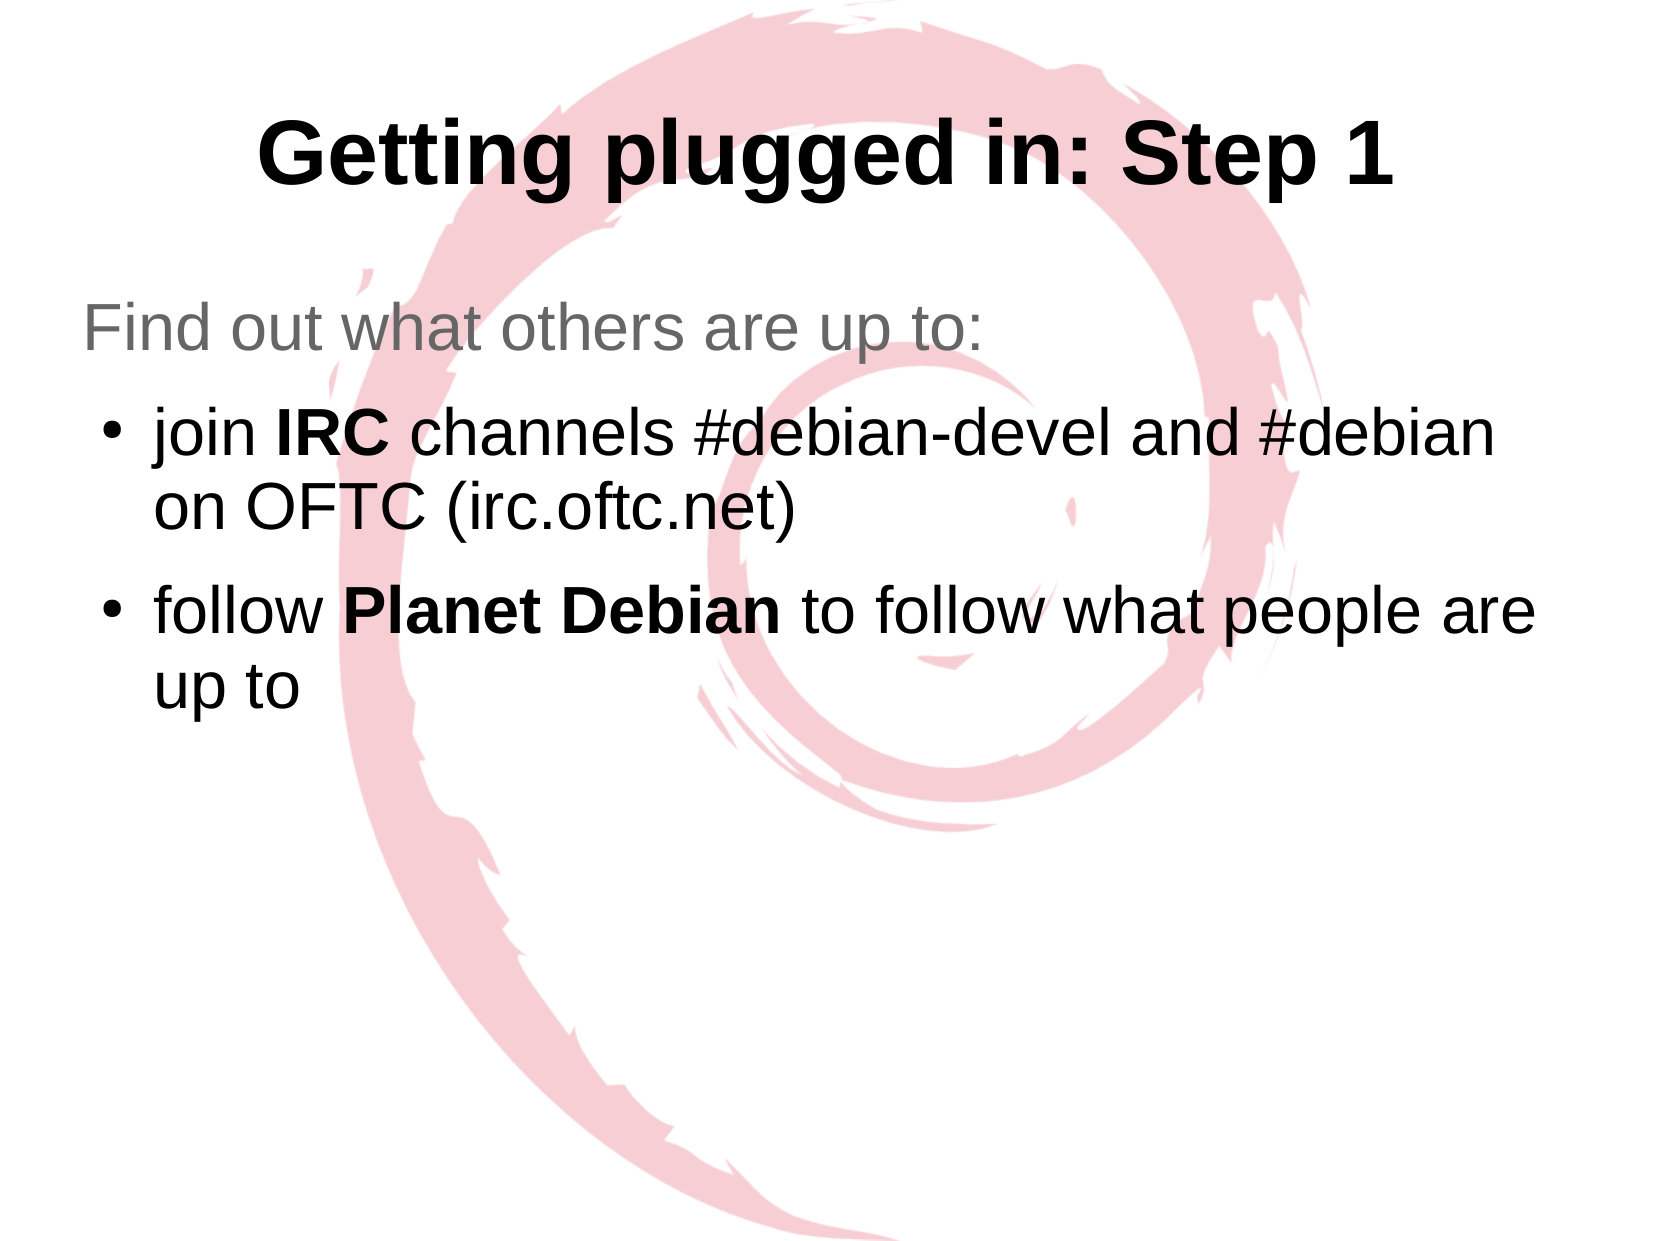

# Getting plugged in: Step 1
Find out what others are up to:
join IRC channels #debian-devel and #debian on OFTC (irc.oftc.net)
follow Planet Debian to follow what people are up to